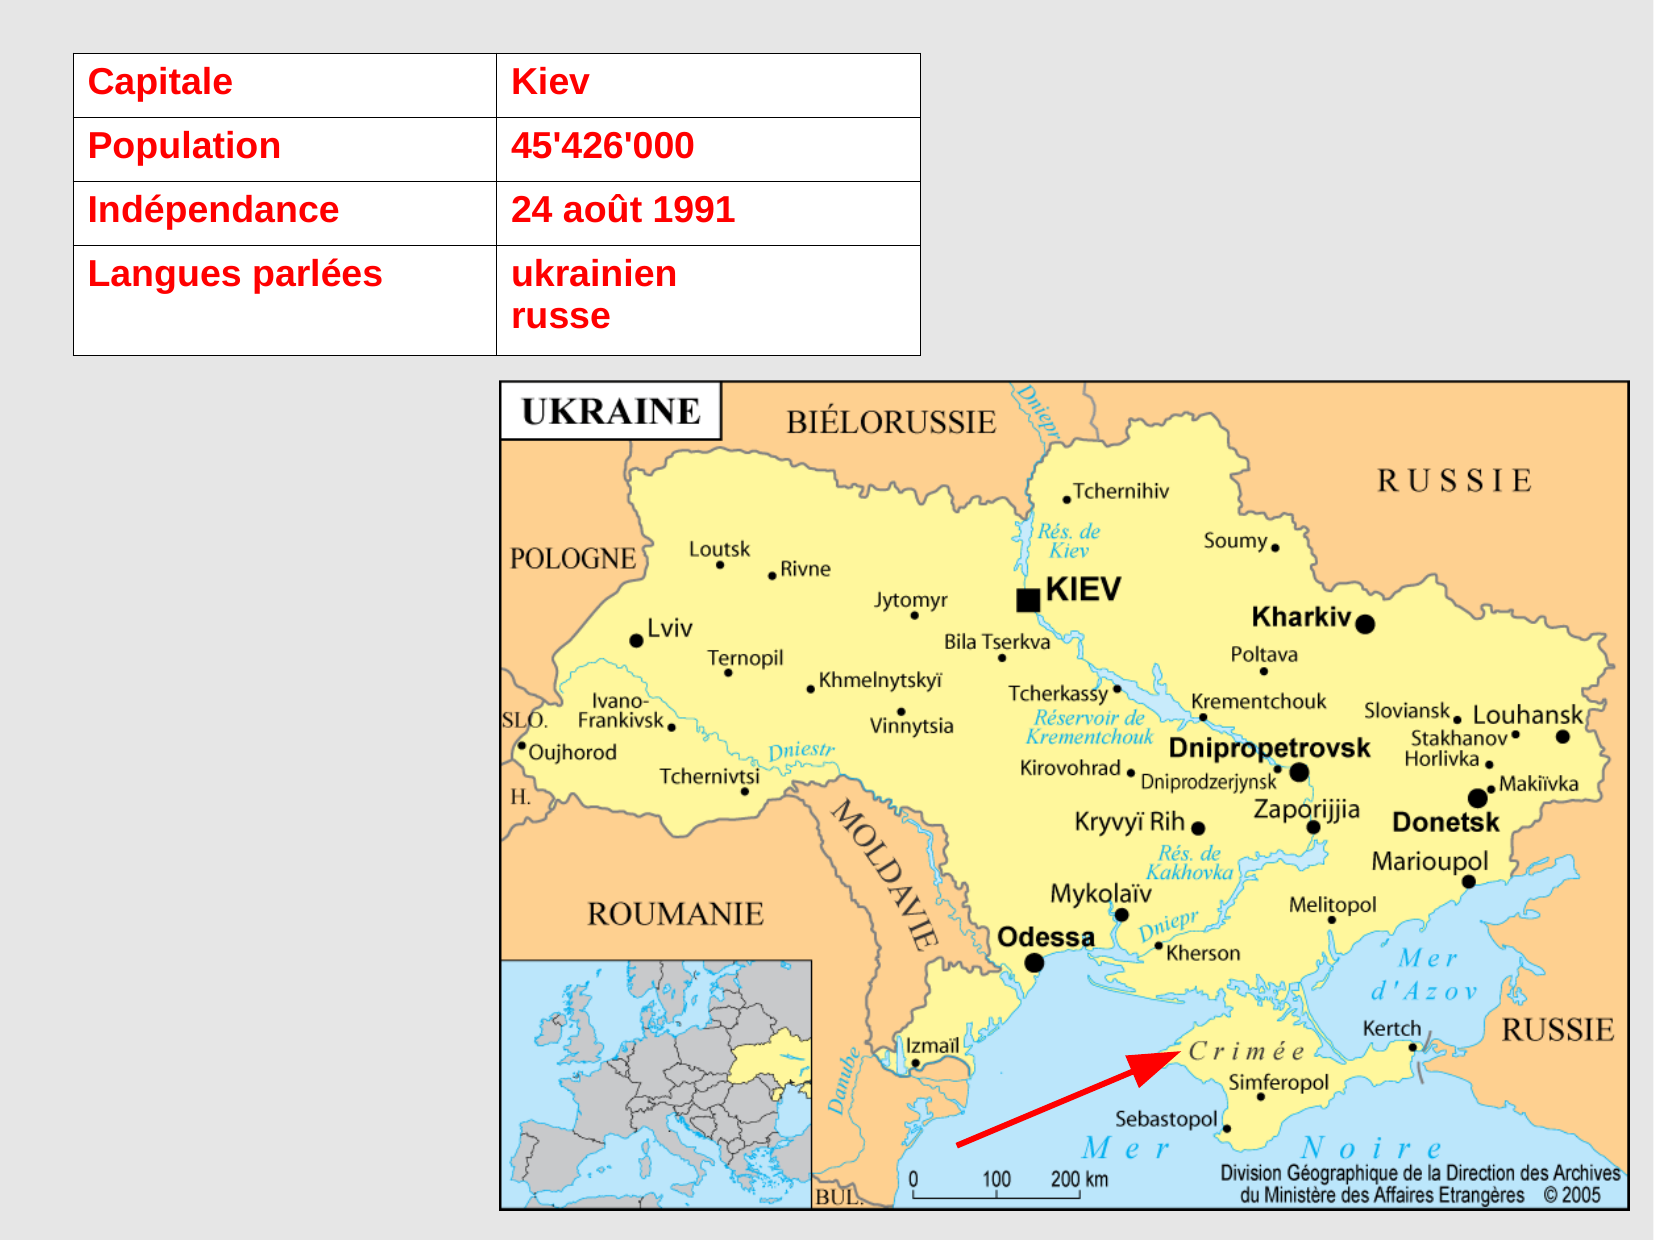

| Capitale | Kiev |
| --- | --- |
| Population | 45'426'000 |
| Indépendance | 24 août 1991 |
| Langues parlées | ukrainien russe |